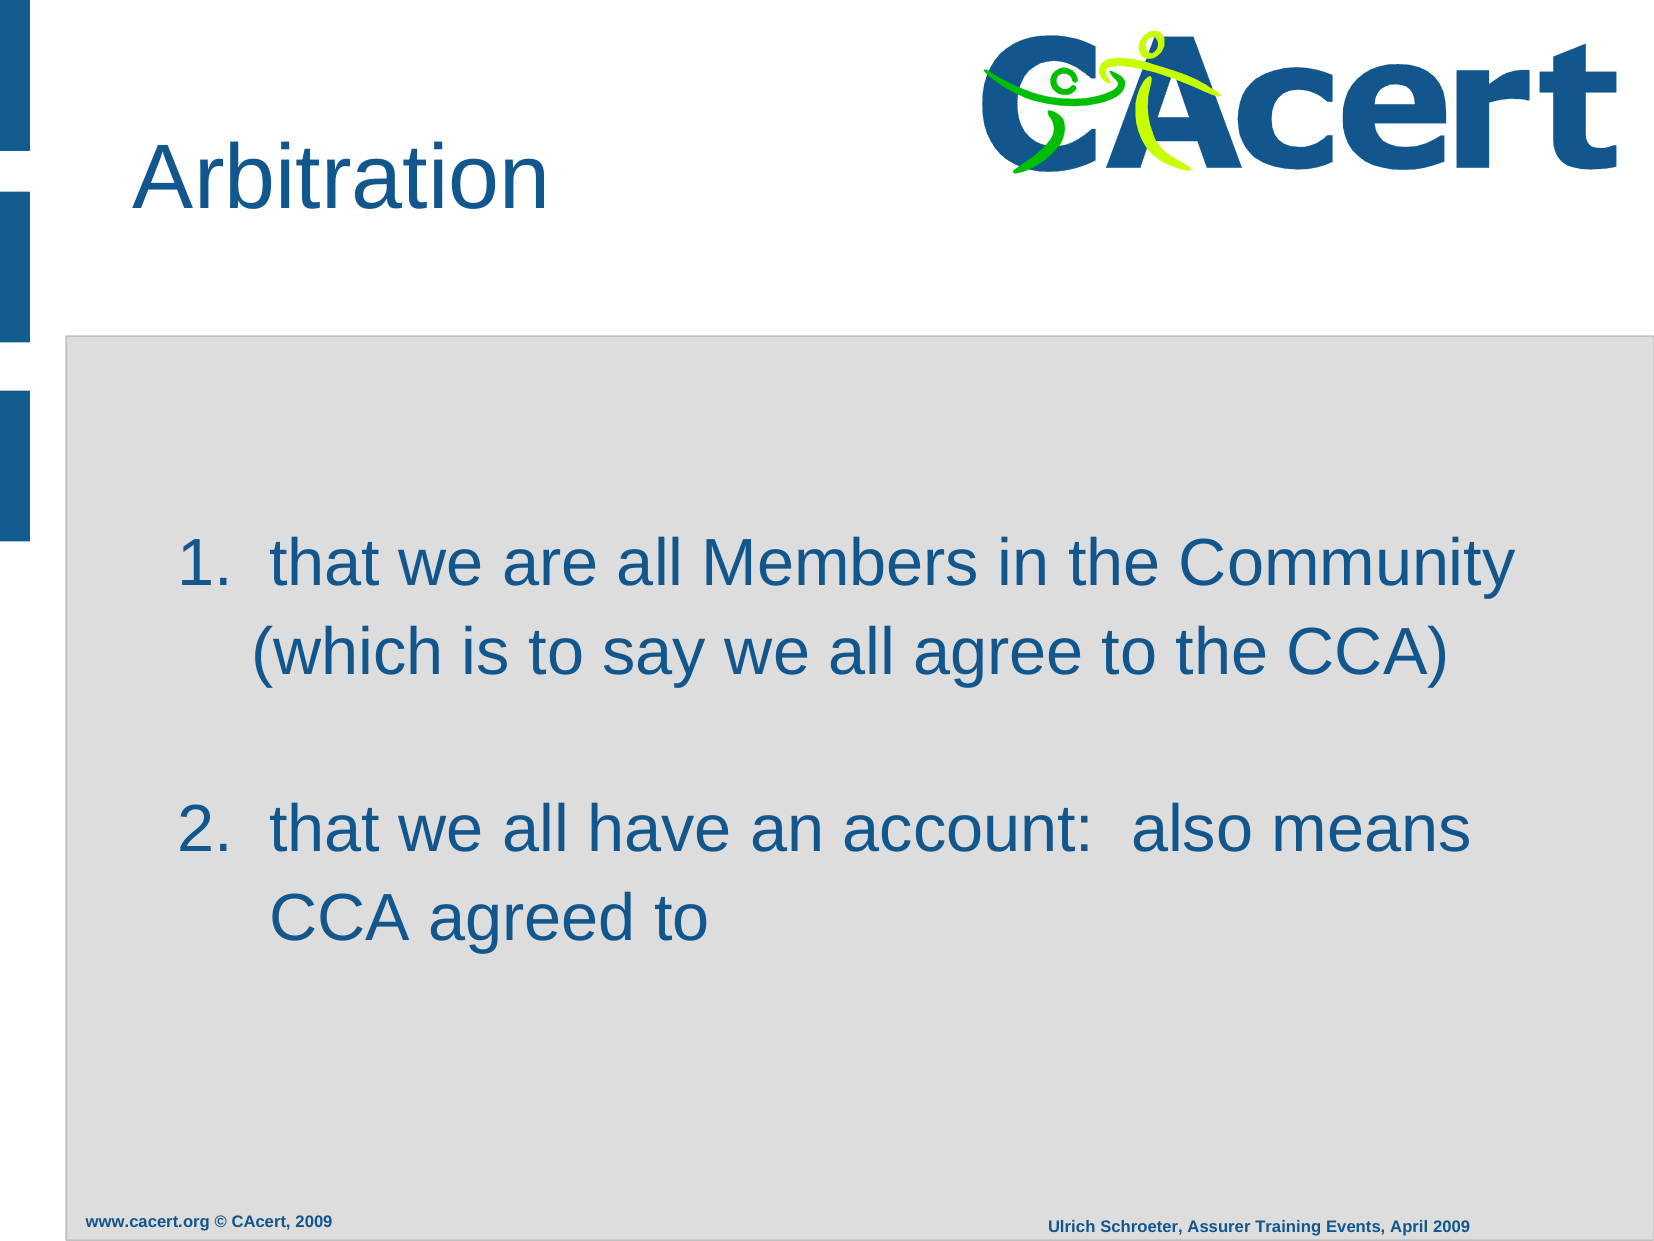

Arbitration
 1. that we are all Members in the Community
 (which is to say we all agree to the CCA)
 2. that we all have an account: also means
 CCA agreed to